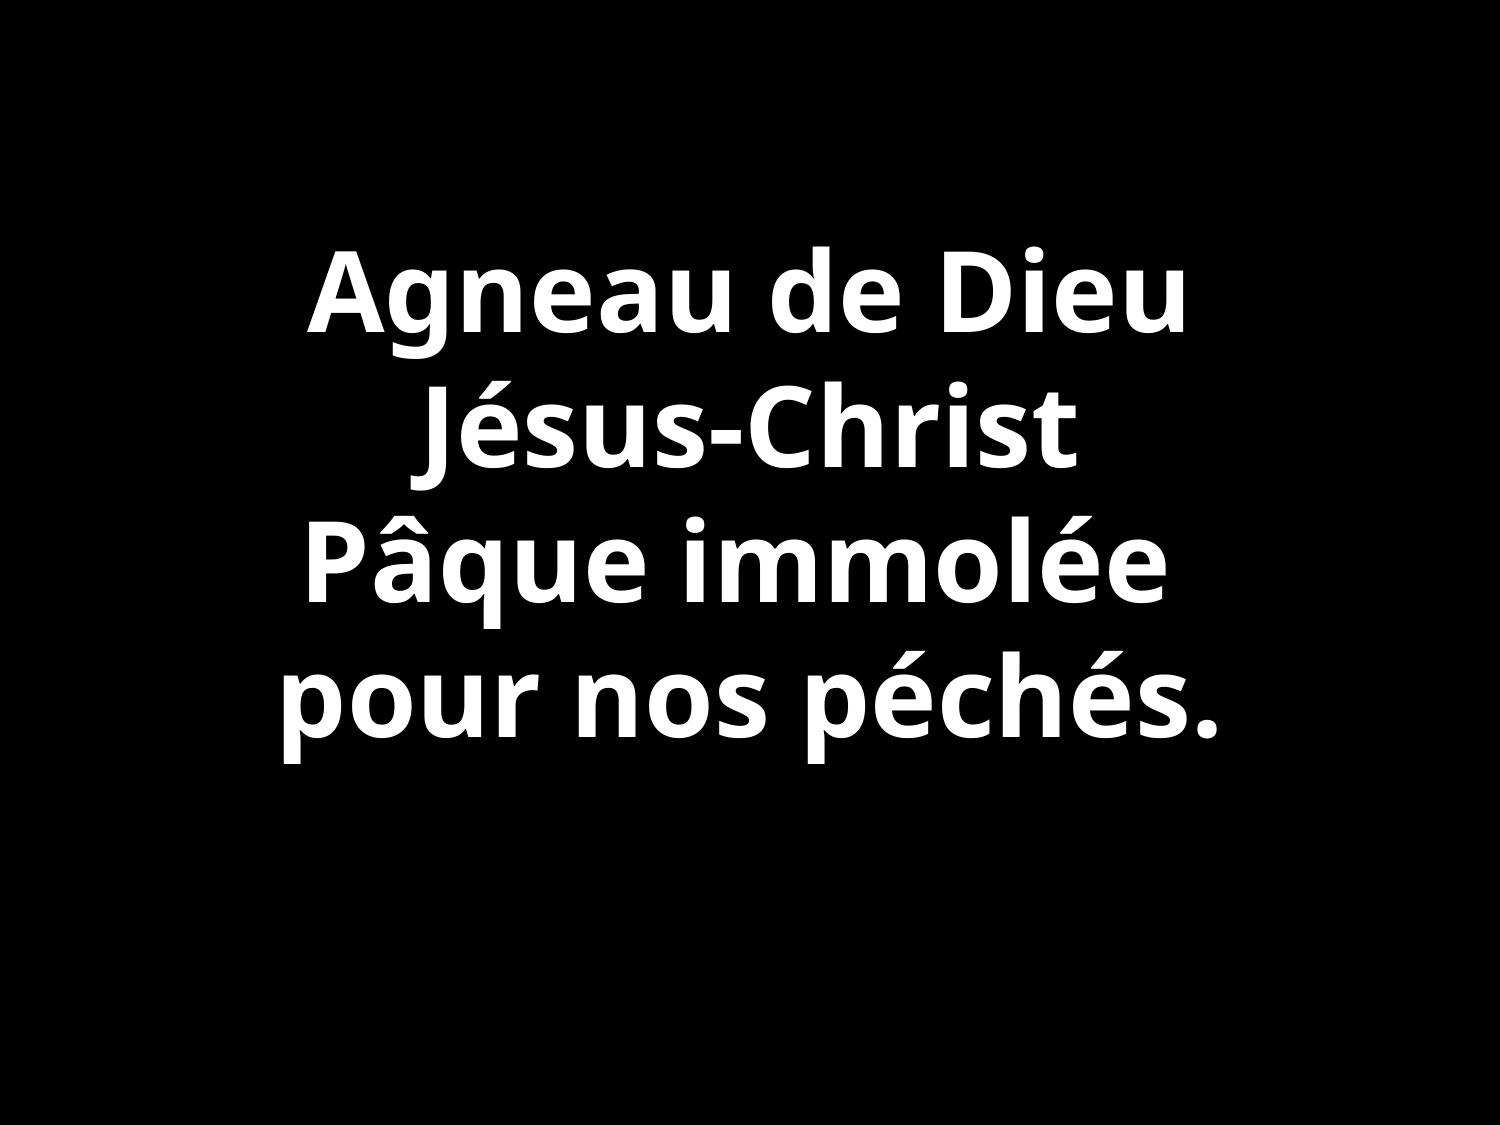

# Agneau de Dieu Jésus-Christ Pâque immolée pour nos péchés.